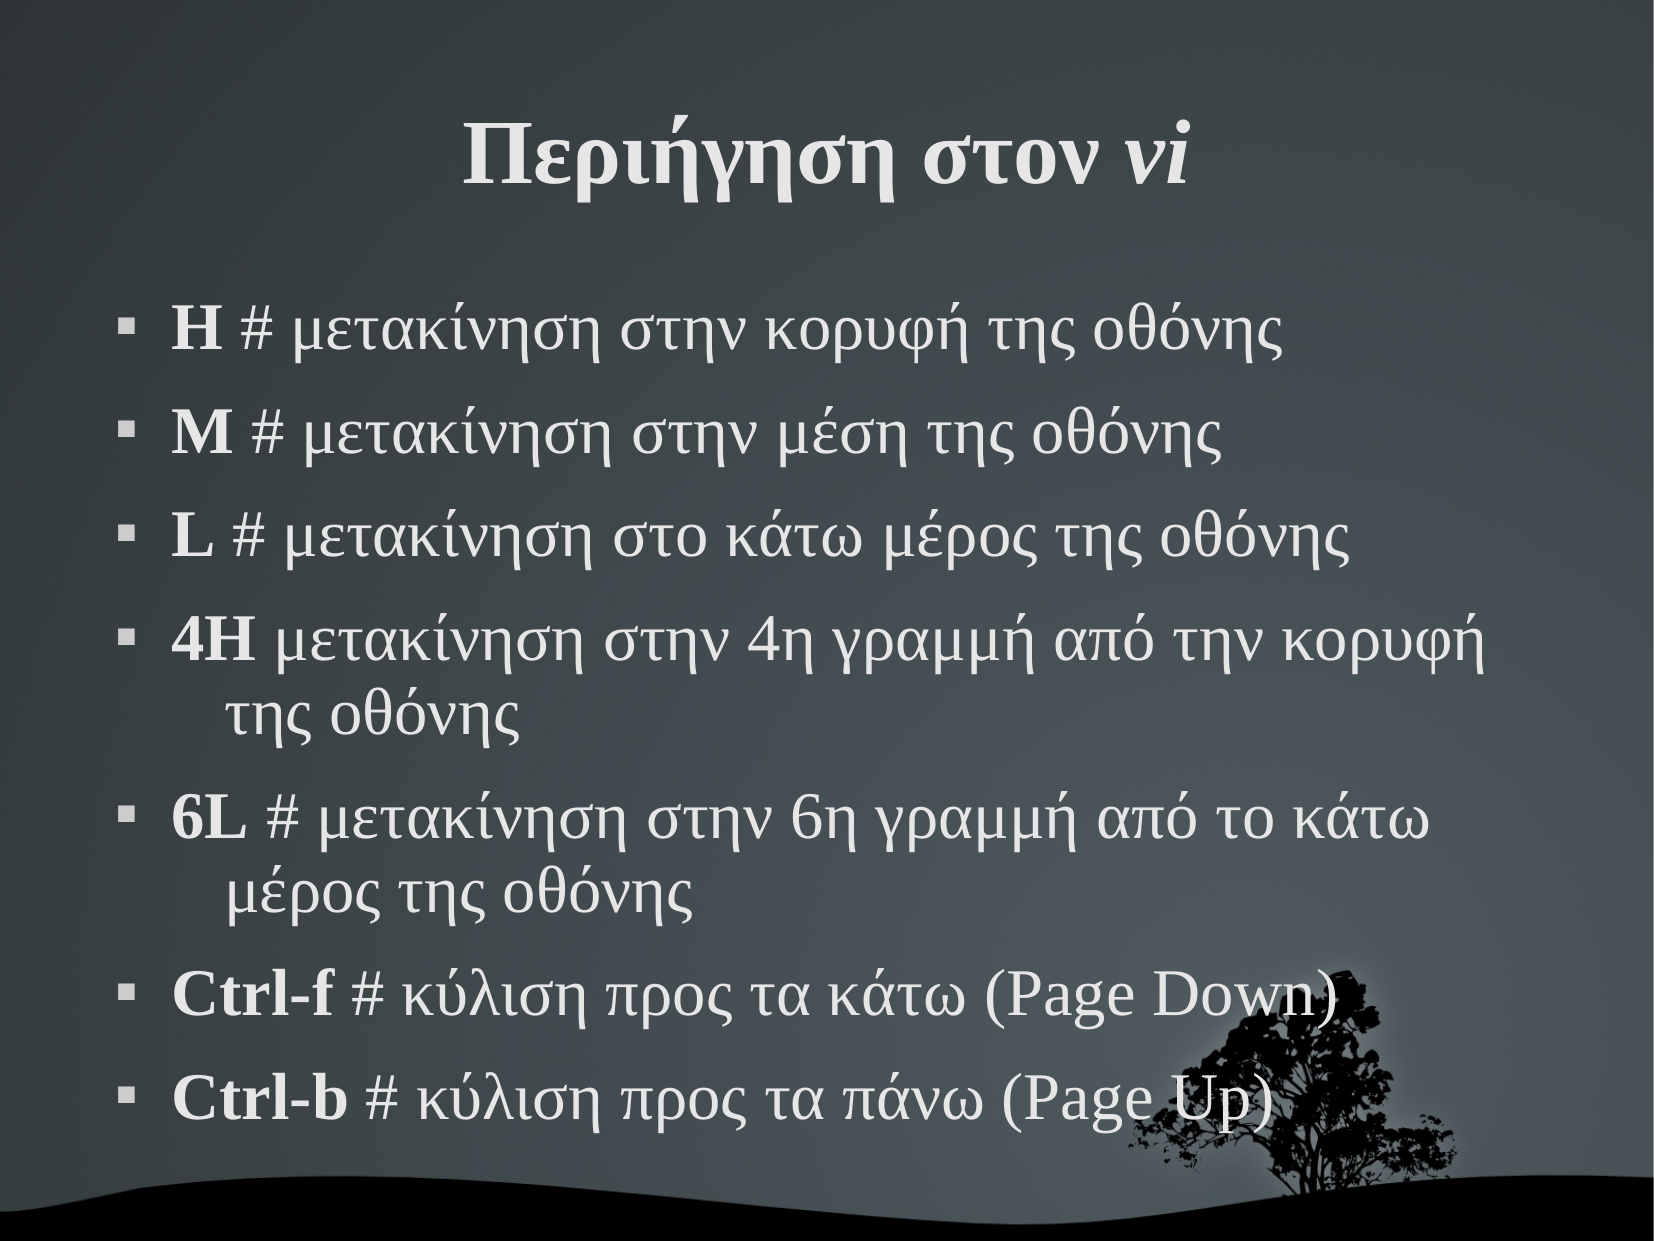

# Περιήγηση στον vi
H # μετακίνηση στην κορυφή της οθόνης
M # μετακίνηση στην μέση της οθόνης
L # μετακίνηση στο κάτω μέρος της οθόνης
4Η μετακίνηση στην 4η γραμμή από την κορυφή της οθόνης
6L # μετακίνηση στην 6η γραμμή από το κάτω μέρος της οθόνης
Ctrl-f # κύλιση προς τα κάτω (Page Down)
Ctrl-b # κύλιση προς τα πάνω (Page Up)